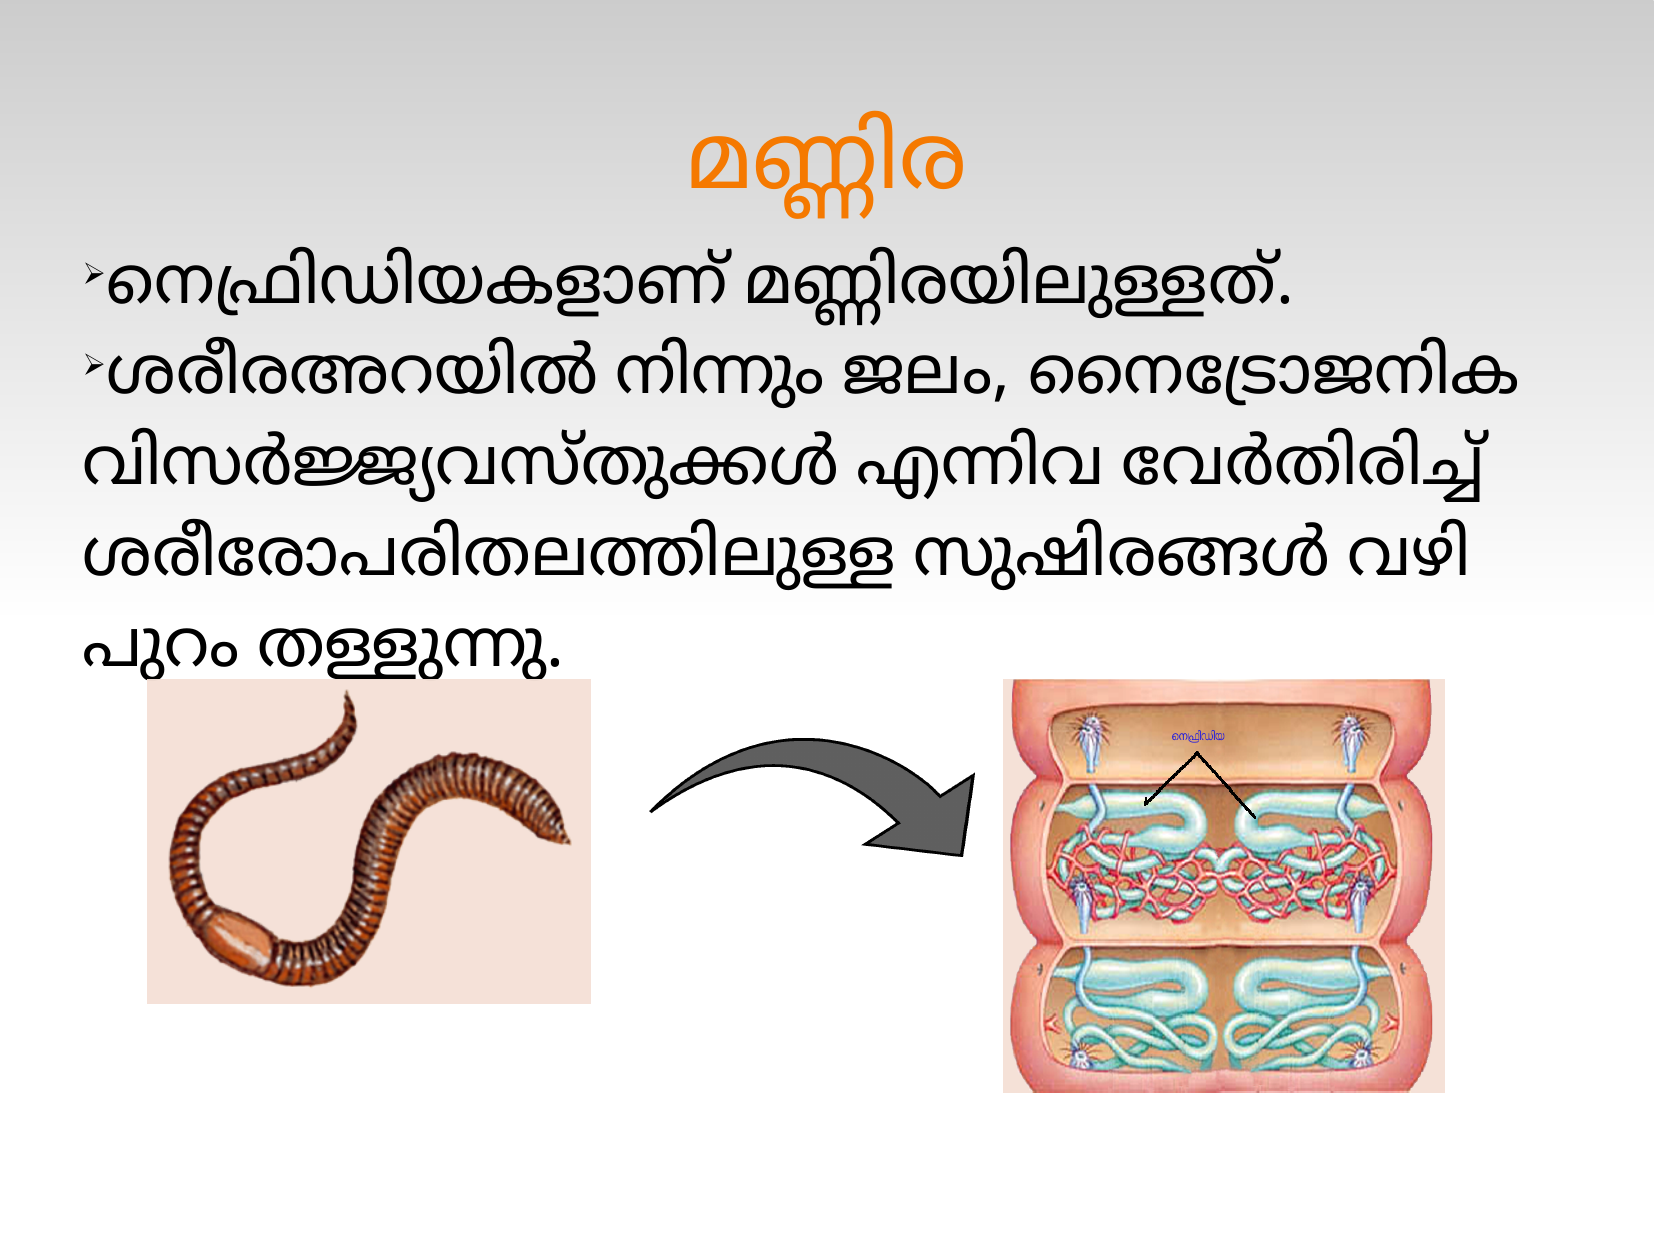

# മണ്ണിര
നെഫ്രിഡിയകളാണ് മണ്ണിരയിലുള്ളത്.
ശരീരഅറയില്‍ നിന്നും ജലം, നൈട്രോജനിക വിസര്‍ജ്ജ്യവസ്തുക്കള്‍ എന്നിവ വേര്‍തിരിച്ച് ശരീരോപരിതലത്തിലുള്ള സുഷിരങ്ങള്‍ വഴി പുറം തള്ളുന്നു.